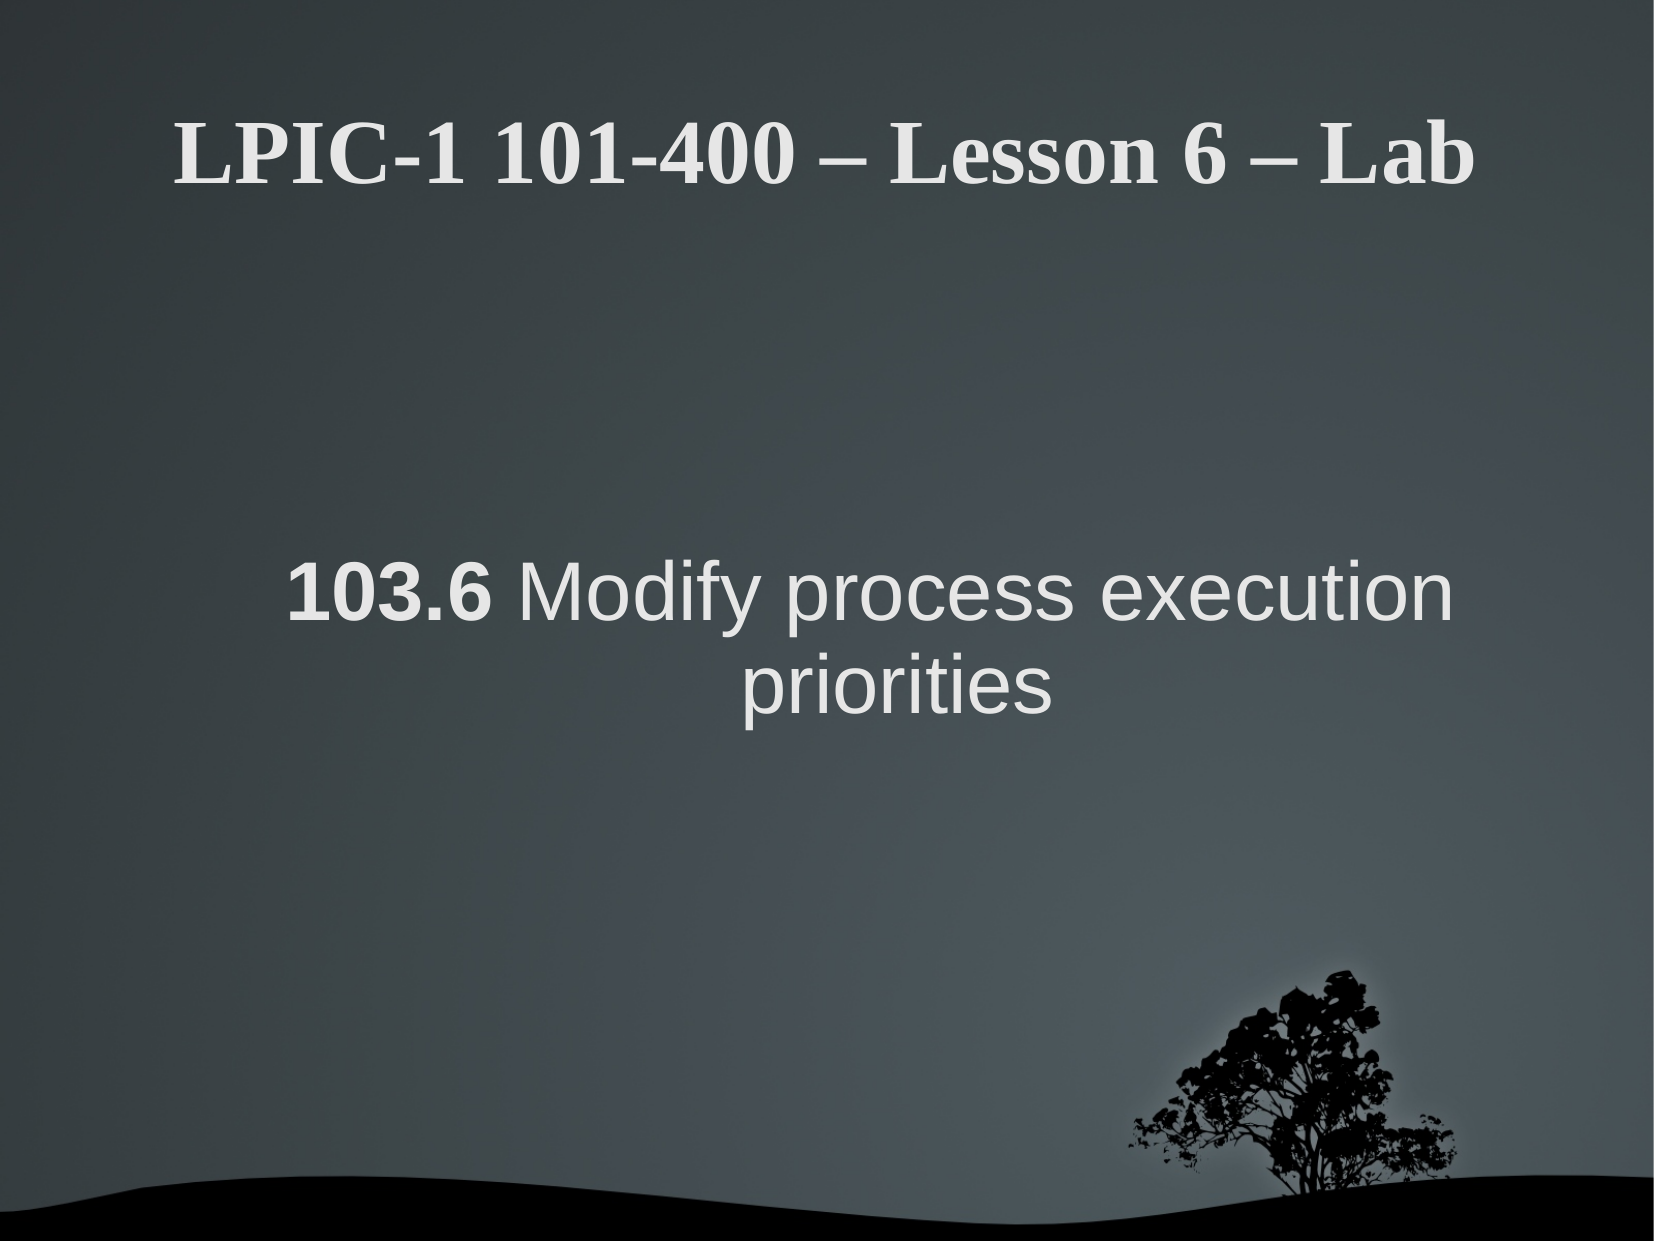

# LPIC-1 101-400 – Lesson 6 – Lab
103.6 Modify process execution priorities